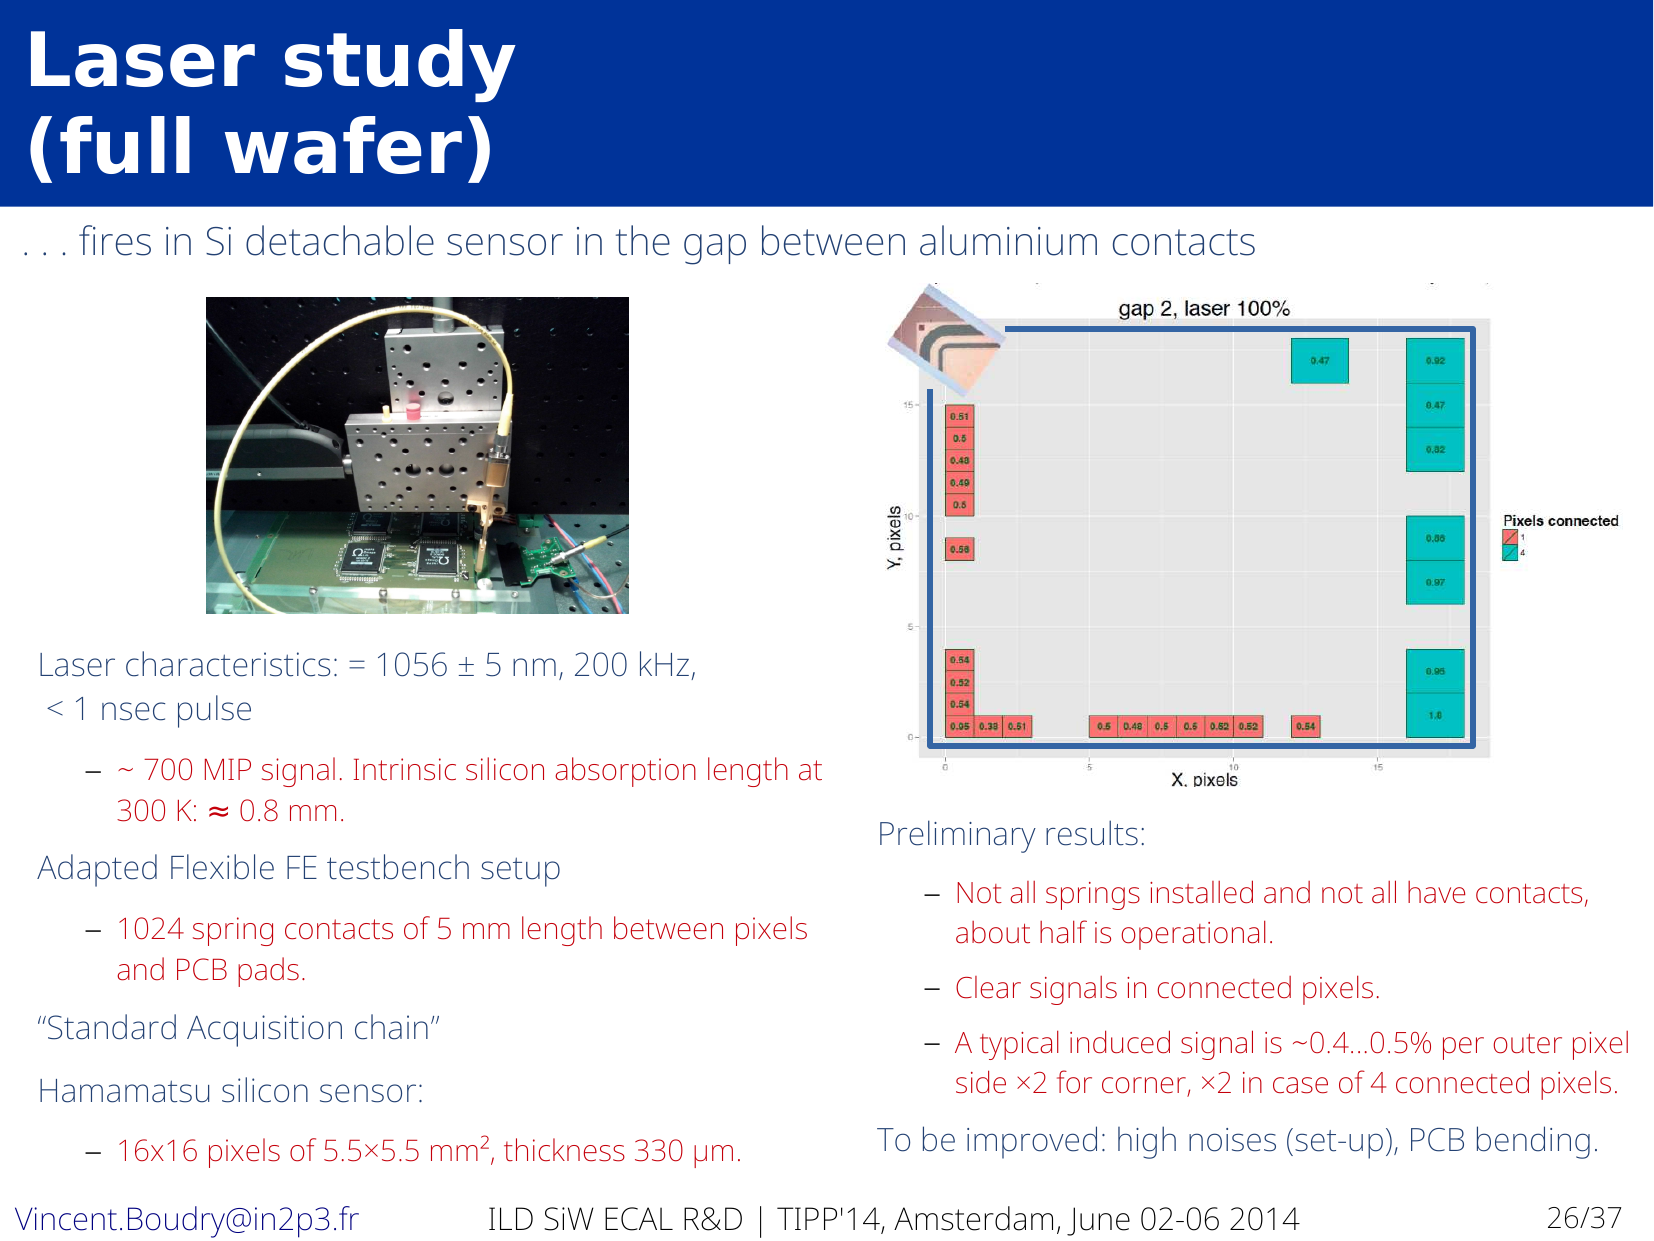

# Laser study (full wafer)
. . . fires in Si detachable sensor in the gap between aluminium contacts
Laser characteristics: = 1056 ± 5 nm, 200 kHz,
 < 1 nsec pulse
∼ 700 MIP signal. Intrinsic silicon absorption length at 300 K: ≈ 0.8 mm.
Adapted Flexible FE testbench setup
1024 spring contacts of 5 mm length between pixels and PCB pads.
“Standard Acquisition chain”
Hamamatsu silicon sensor:
16x16 pixels of 5.5×5.5 mm², thickness 330 μm.
Preliminary results:
Not all springs installed and not all have contacts, about half is operational.
Clear signals in connected pixels.
A typical induced signal is ∼0.4...0.5% per outer pixel side ×2 for corner, ×2 in case of 4 connected pixels.
To be improved: high noises (set-up), PCB bending.
ILD SiW ECAL R&D | TIPP'14, Amsterdam, June 02-06 2014
26